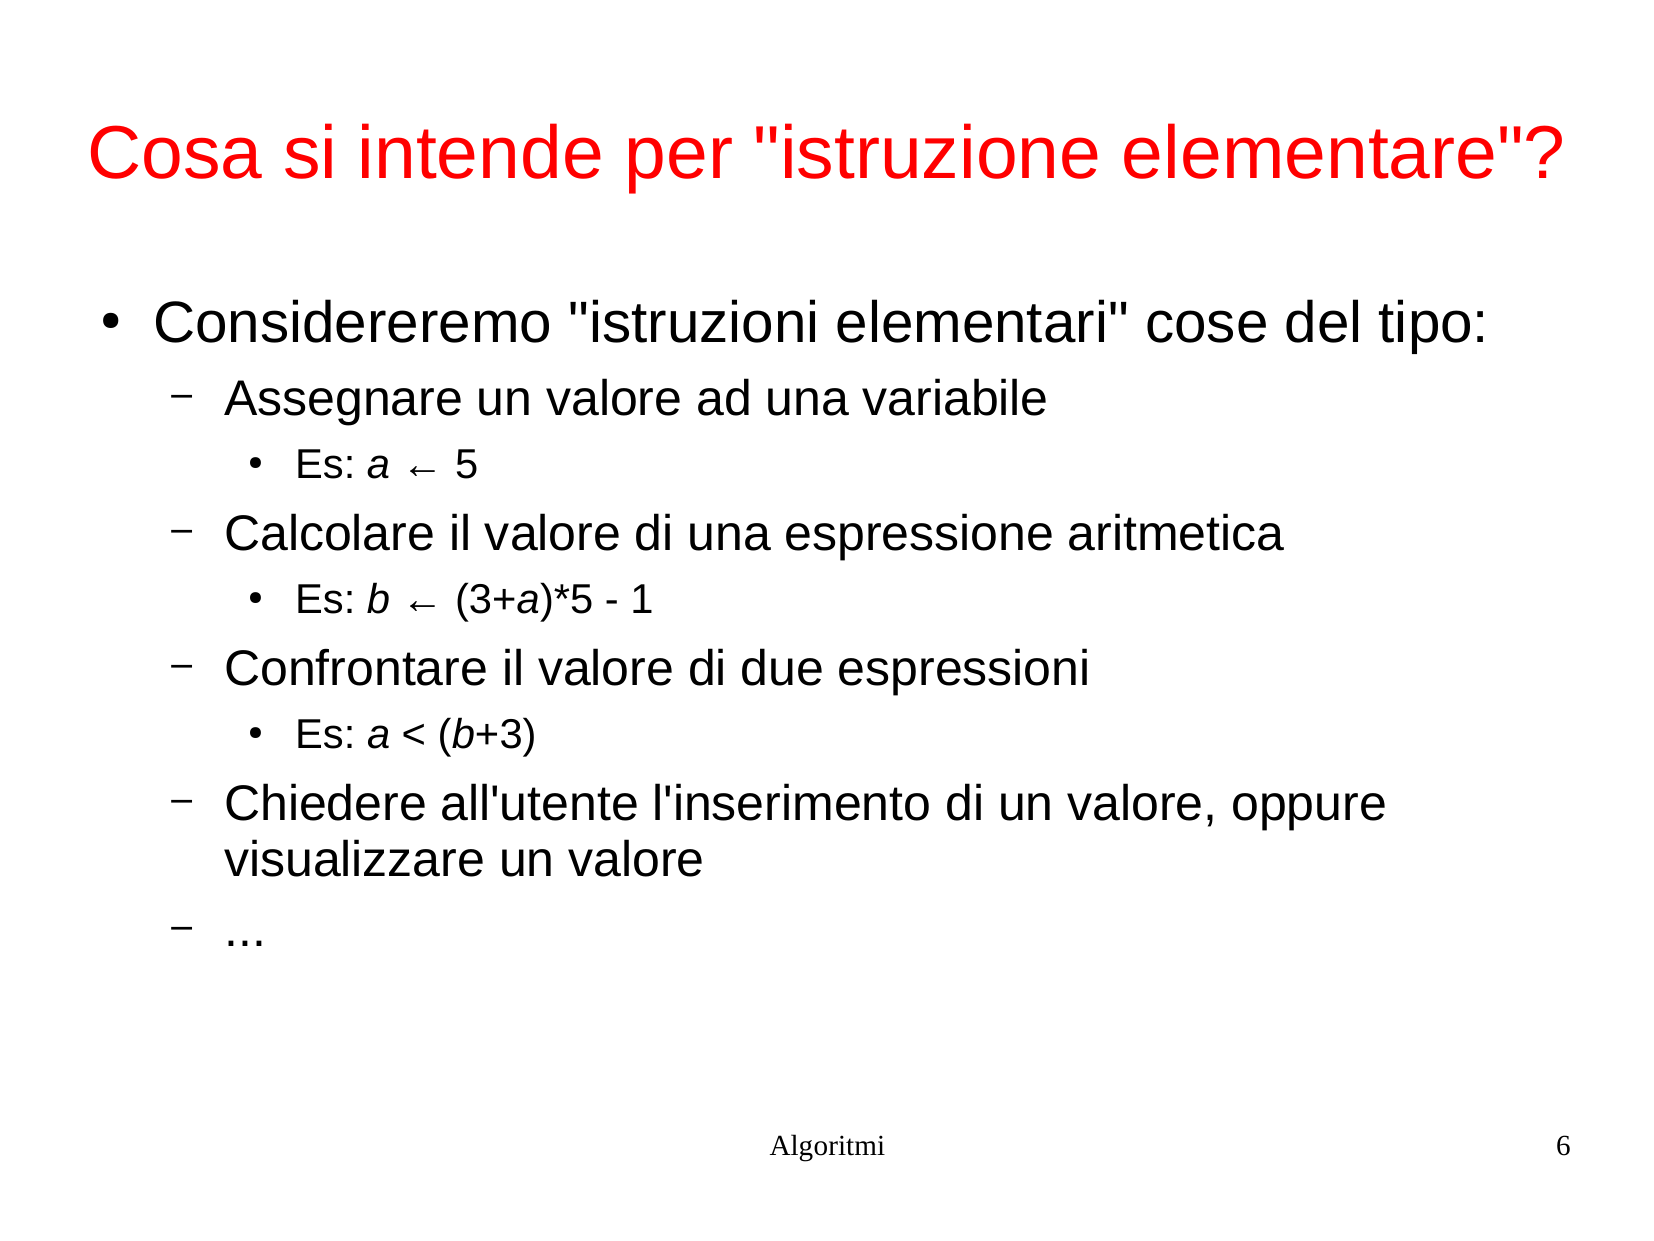

# Cosa si intende per "istruzione elementare"?
Considereremo "istruzioni elementari" cose del tipo:
Assegnare un valore ad una variabile
Es: a ← 5
Calcolare il valore di una espressione aritmetica
Es: b ← (3+a)*5 - 1
Confrontare il valore di due espressioni
Es: a < (b+3)
Chiedere all'utente l'inserimento di un valore, oppure visualizzare un valore
...
Algoritmi
6